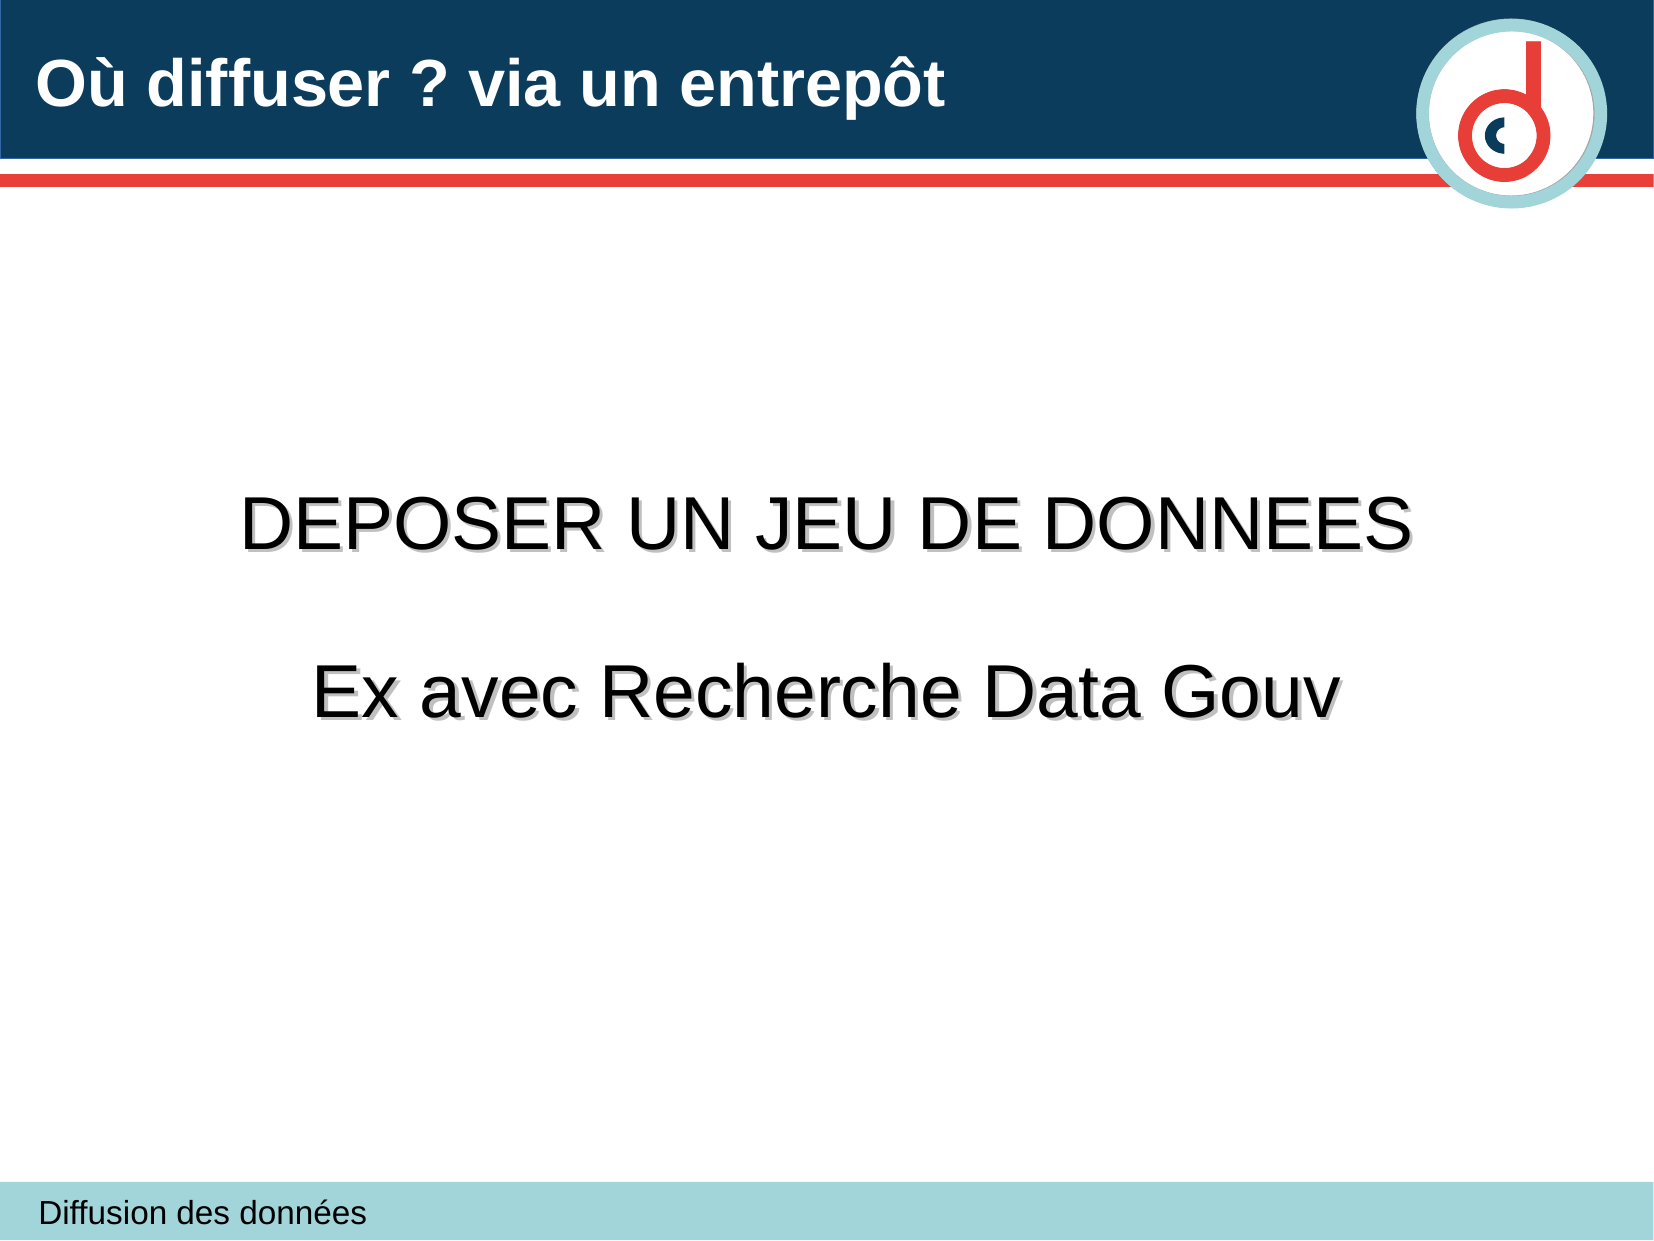

# Où diffuser ? via un entrepôt
DEPOSER UN JEU DE DONNEES
Ex avec Recherche Data Gouv
Diffusion des données